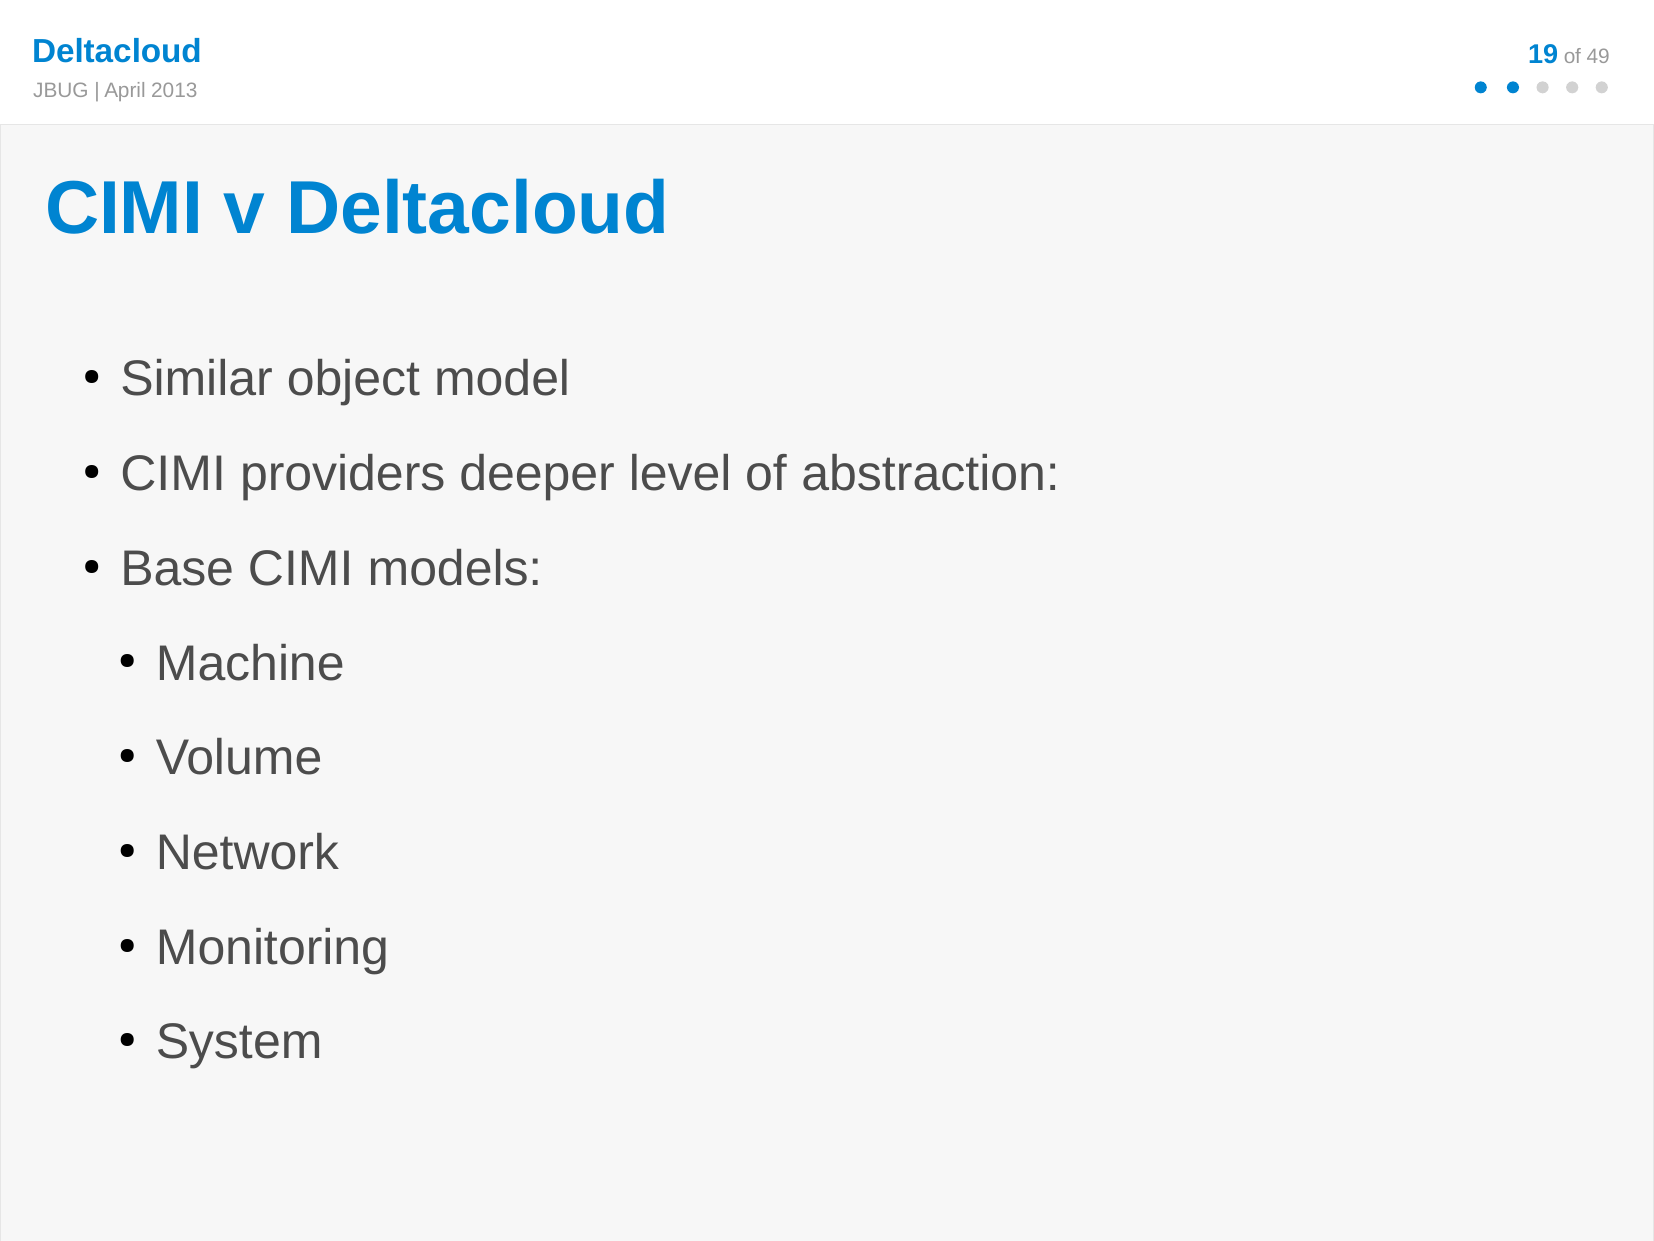

 of 49
Deltacloud
JBUG | April 2013
# CIMI v Deltacloud
Similar object model
CIMI providers deeper level of abstraction:
Base CIMI models:
Machine
Volume
Network
Monitoring
System